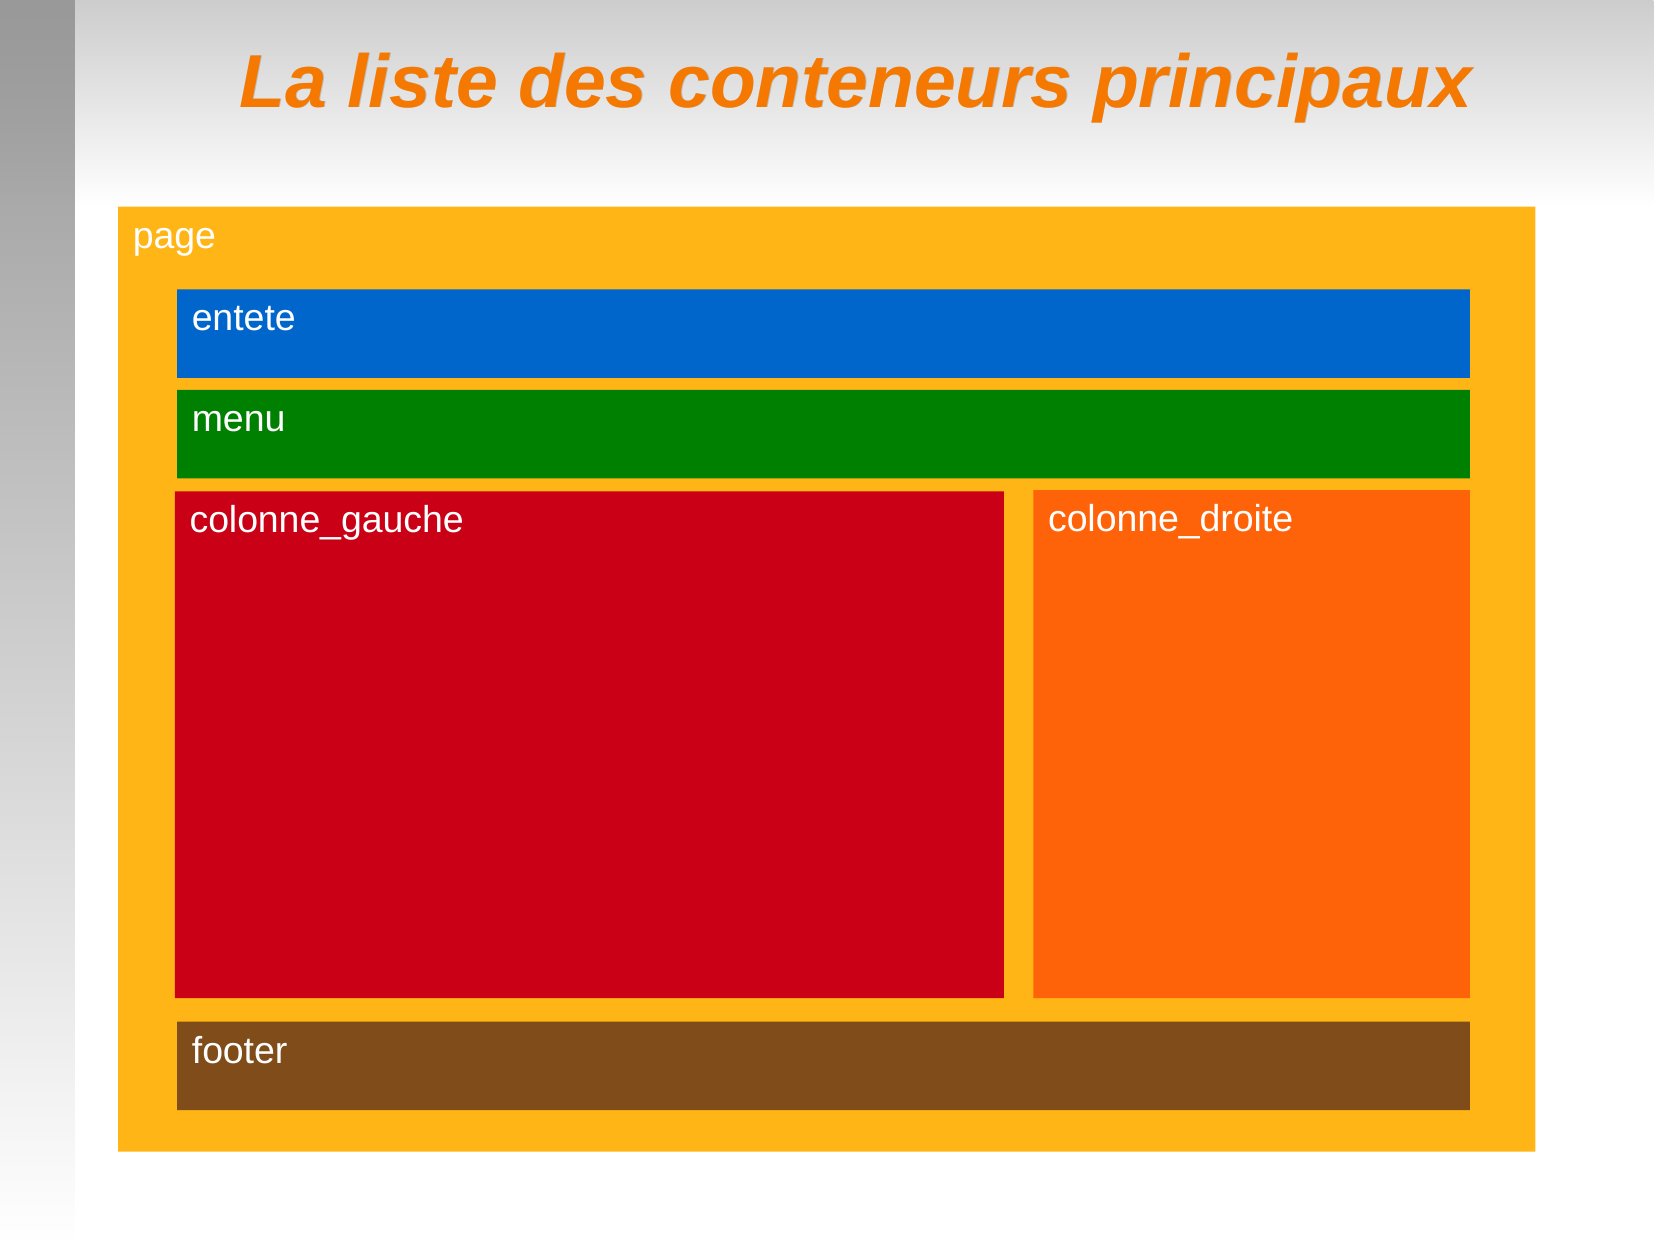

# La liste des conteneurs principaux
page
entete
menu
colonne_droite
colonne_gauche
footer